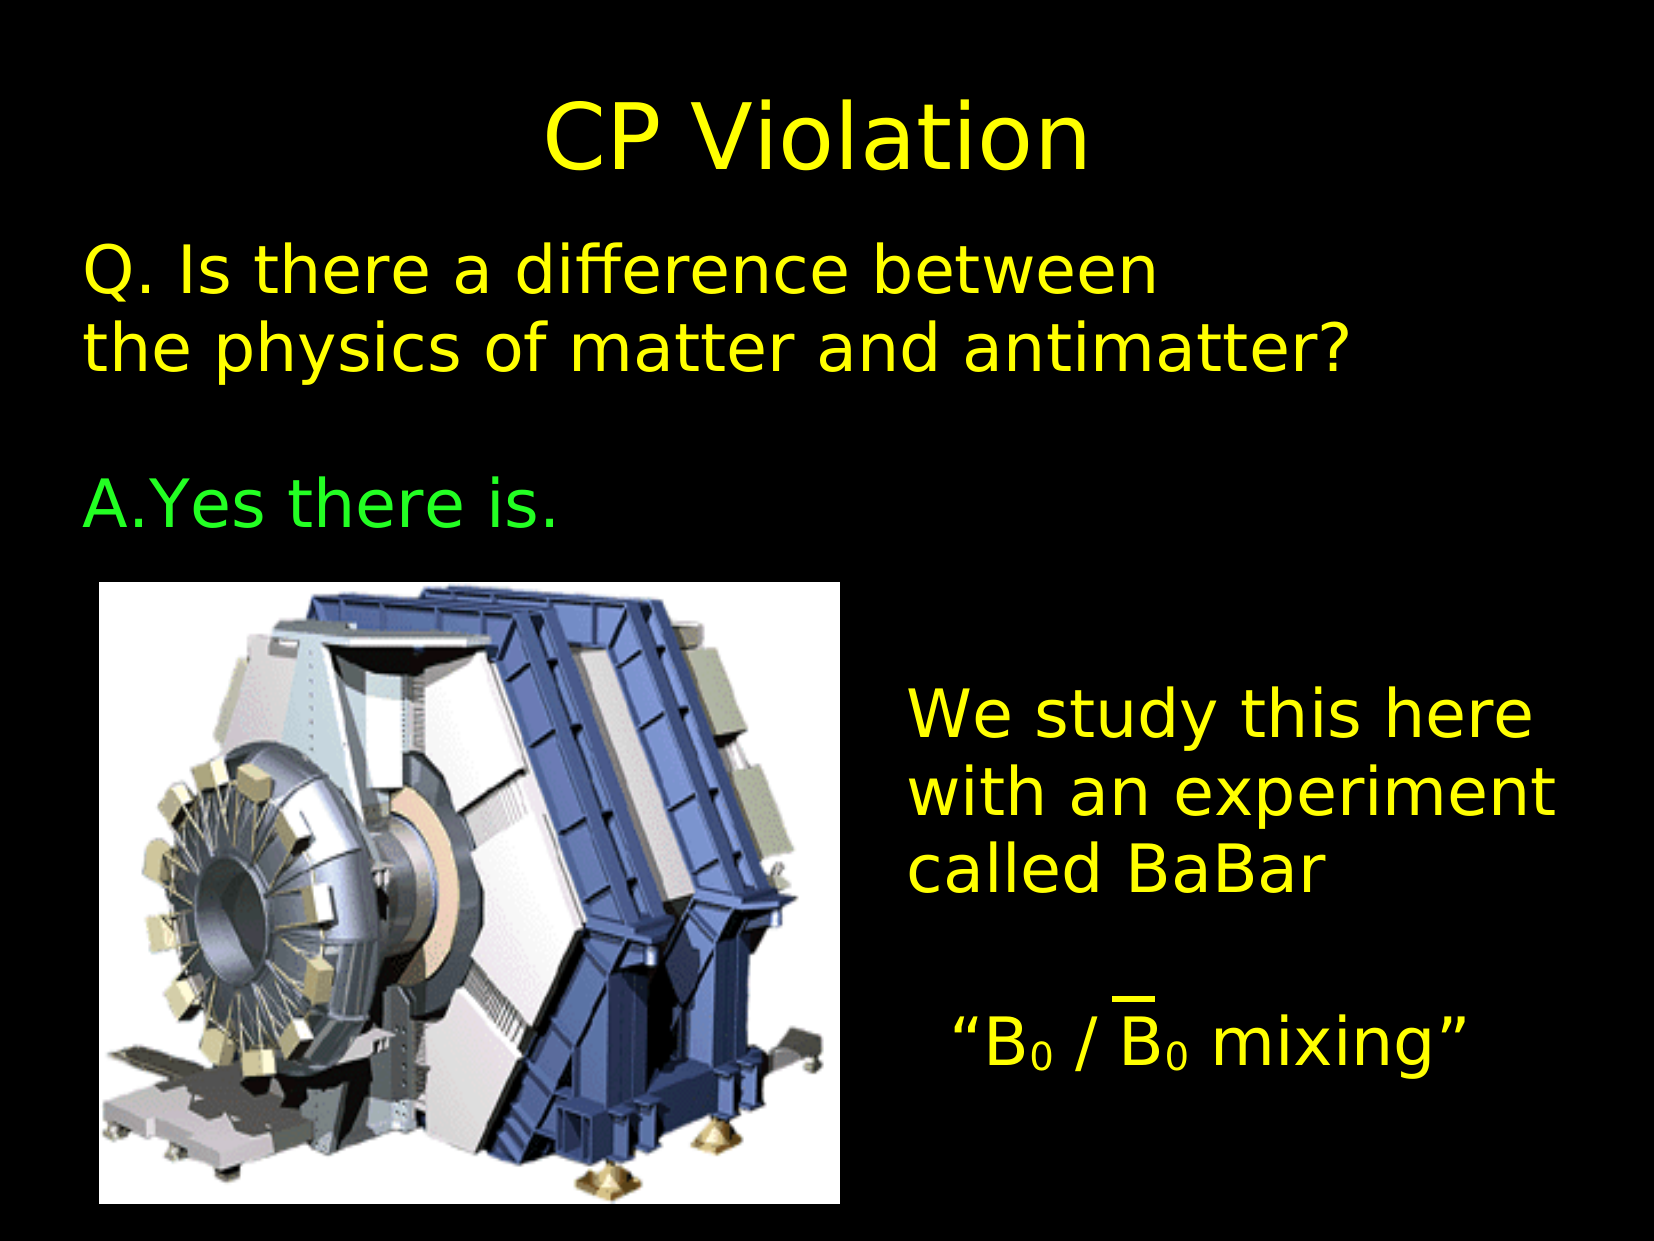

# CP Violation
Q. Is there a difference between
the physics of matter and antimatter?
A.Yes there is.
We study this here
with an experiment
called BaBar
“B0 / B0 mixing”